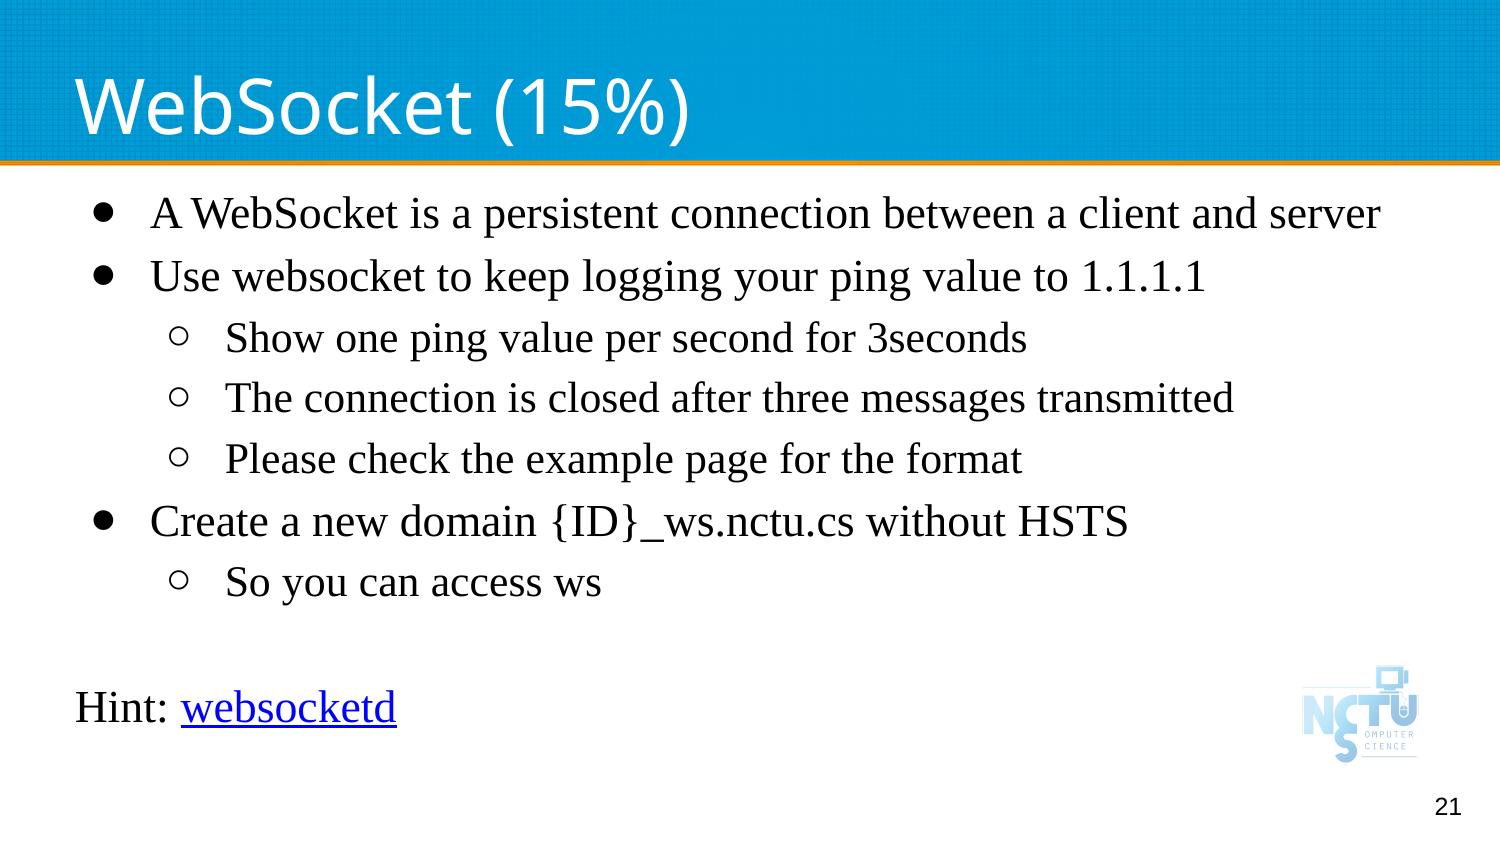

# WebSocket (15%)
A WebSocket is a persistent connection between a client and server
Use websocket to keep logging your ping value to 1.1.1.1
Show one ping value per second for 3seconds
The connection is closed after three messages transmitted
Please check the example page for the format
Create a new domain {ID}_ws.nctu.cs without HSTS
So you can access ws
Hint: websocketd